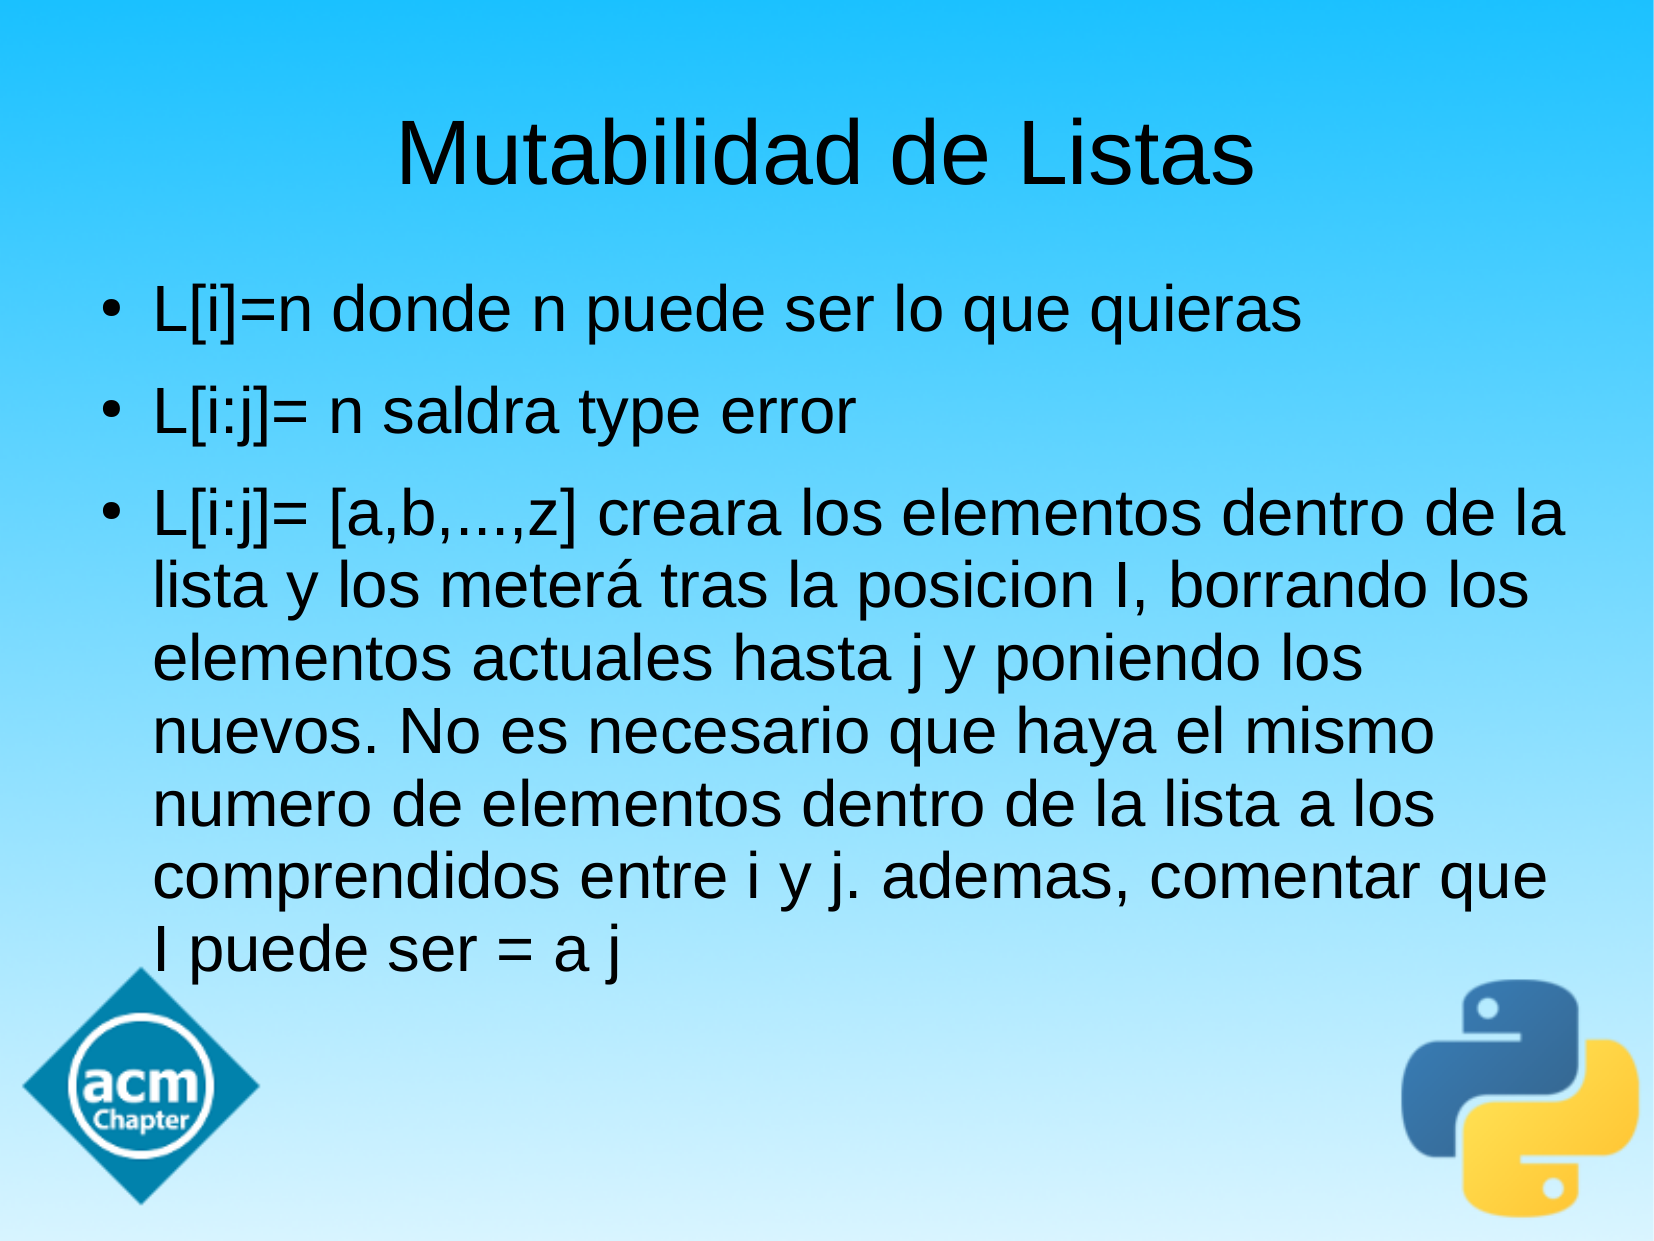

# Mutabilidad de Listas
L[i]=n donde n puede ser lo que quieras
L[i:j]= n saldra type error
L[i:j]= [a,b,...,z] creara los elementos dentro de la lista y los meterá tras la posicion I, borrando los elementos actuales hasta j y poniendo los nuevos. No es necesario que haya el mismo numero de elementos dentro de la lista a los comprendidos entre i y j. ademas, comentar que I puede ser = a j